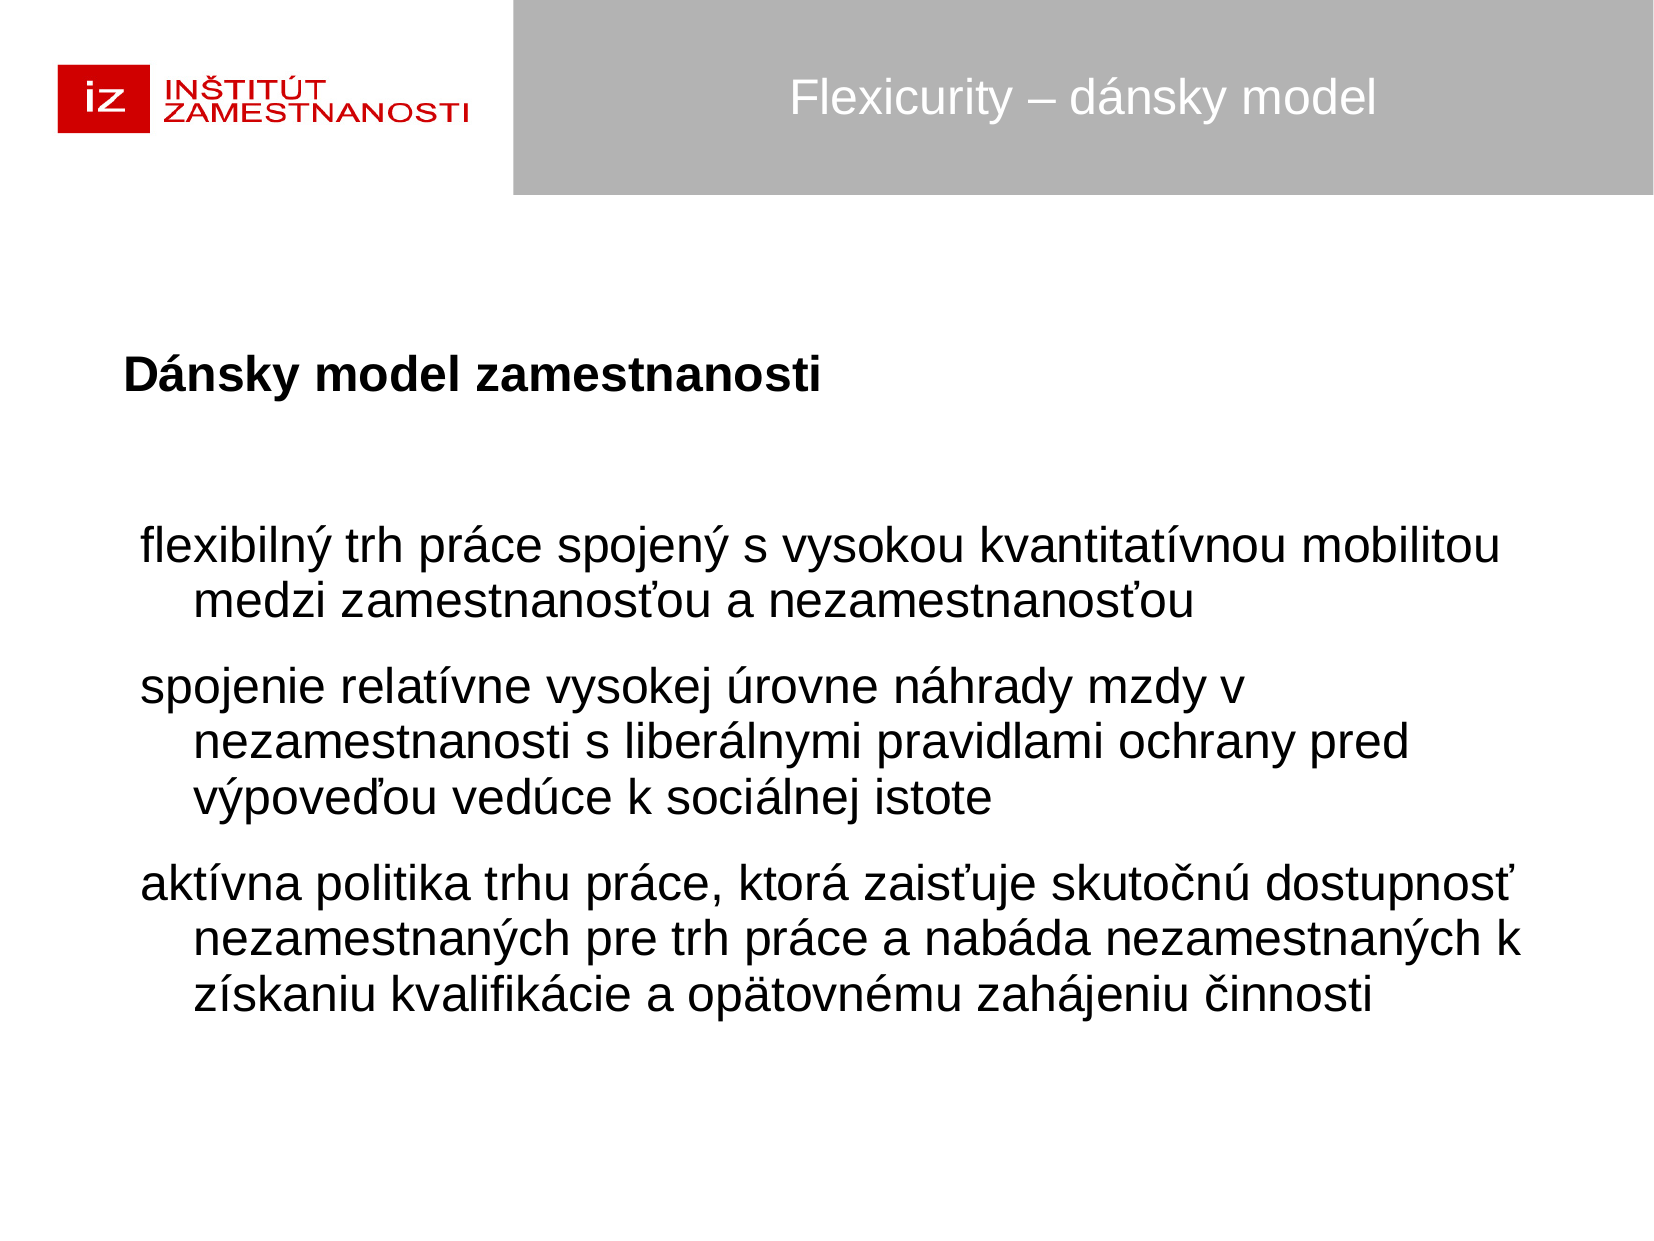

Flexicurity – dánsky model
# Dánsky model zamestnanosti
flexibilný trh práce spojený s vysokou kvantitatívnou mobilitou medzi zamestnanosťou a nezamestnanosťou
spojenie relatívne vysokej úrovne náhrady mzdy v nezamestnanosti s liberálnymi pravidlami ochrany pred výpoveďou vedúce k sociálnej istote
aktívna politika trhu práce, ktorá zaisťuje skutočnú dostupnosť nezamestnaných pre trh práce a nabáda nezamestnaných k získaniu kvalifikácie a opätovnému zahájeniu činnosti